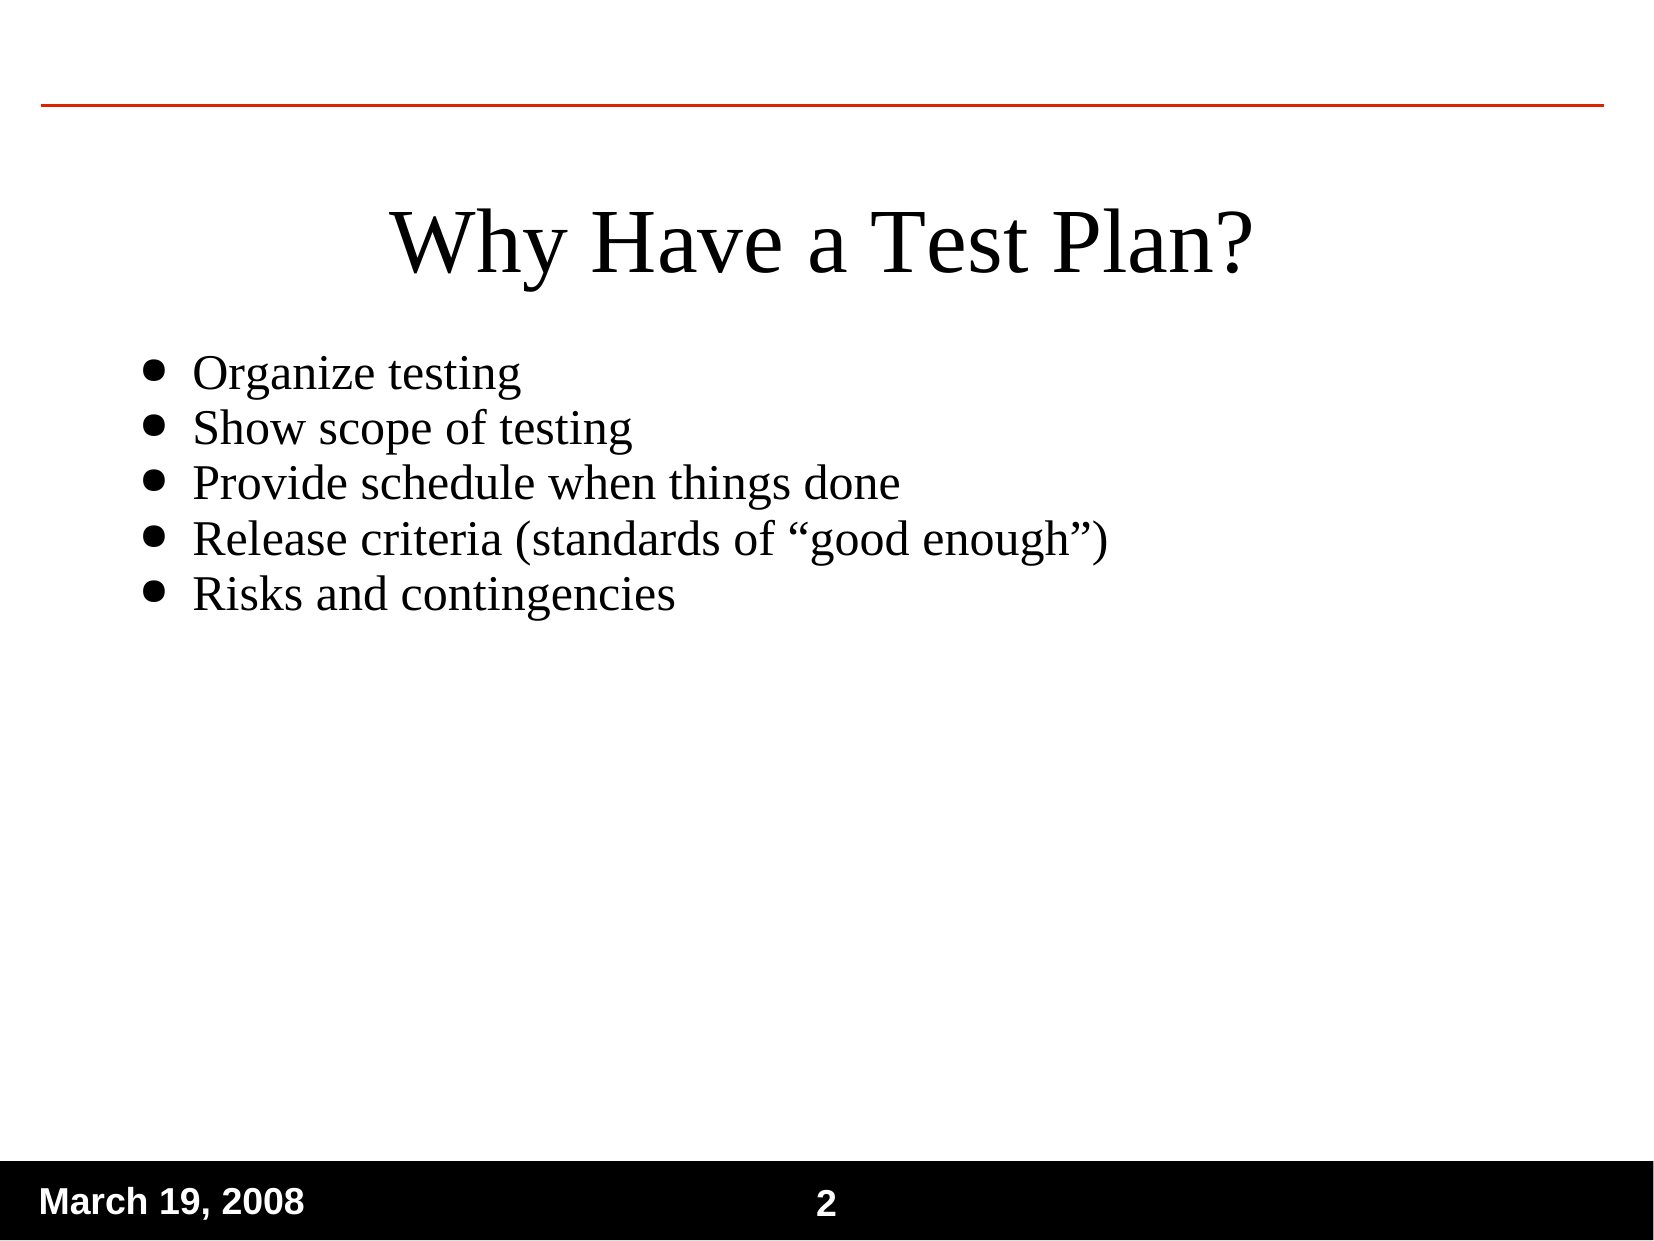

# Why Have a Test Plan?
Organize testing
Show scope of testing
Provide schedule when things done
Release criteria (standards of “good enough”)
Risks and contingencies